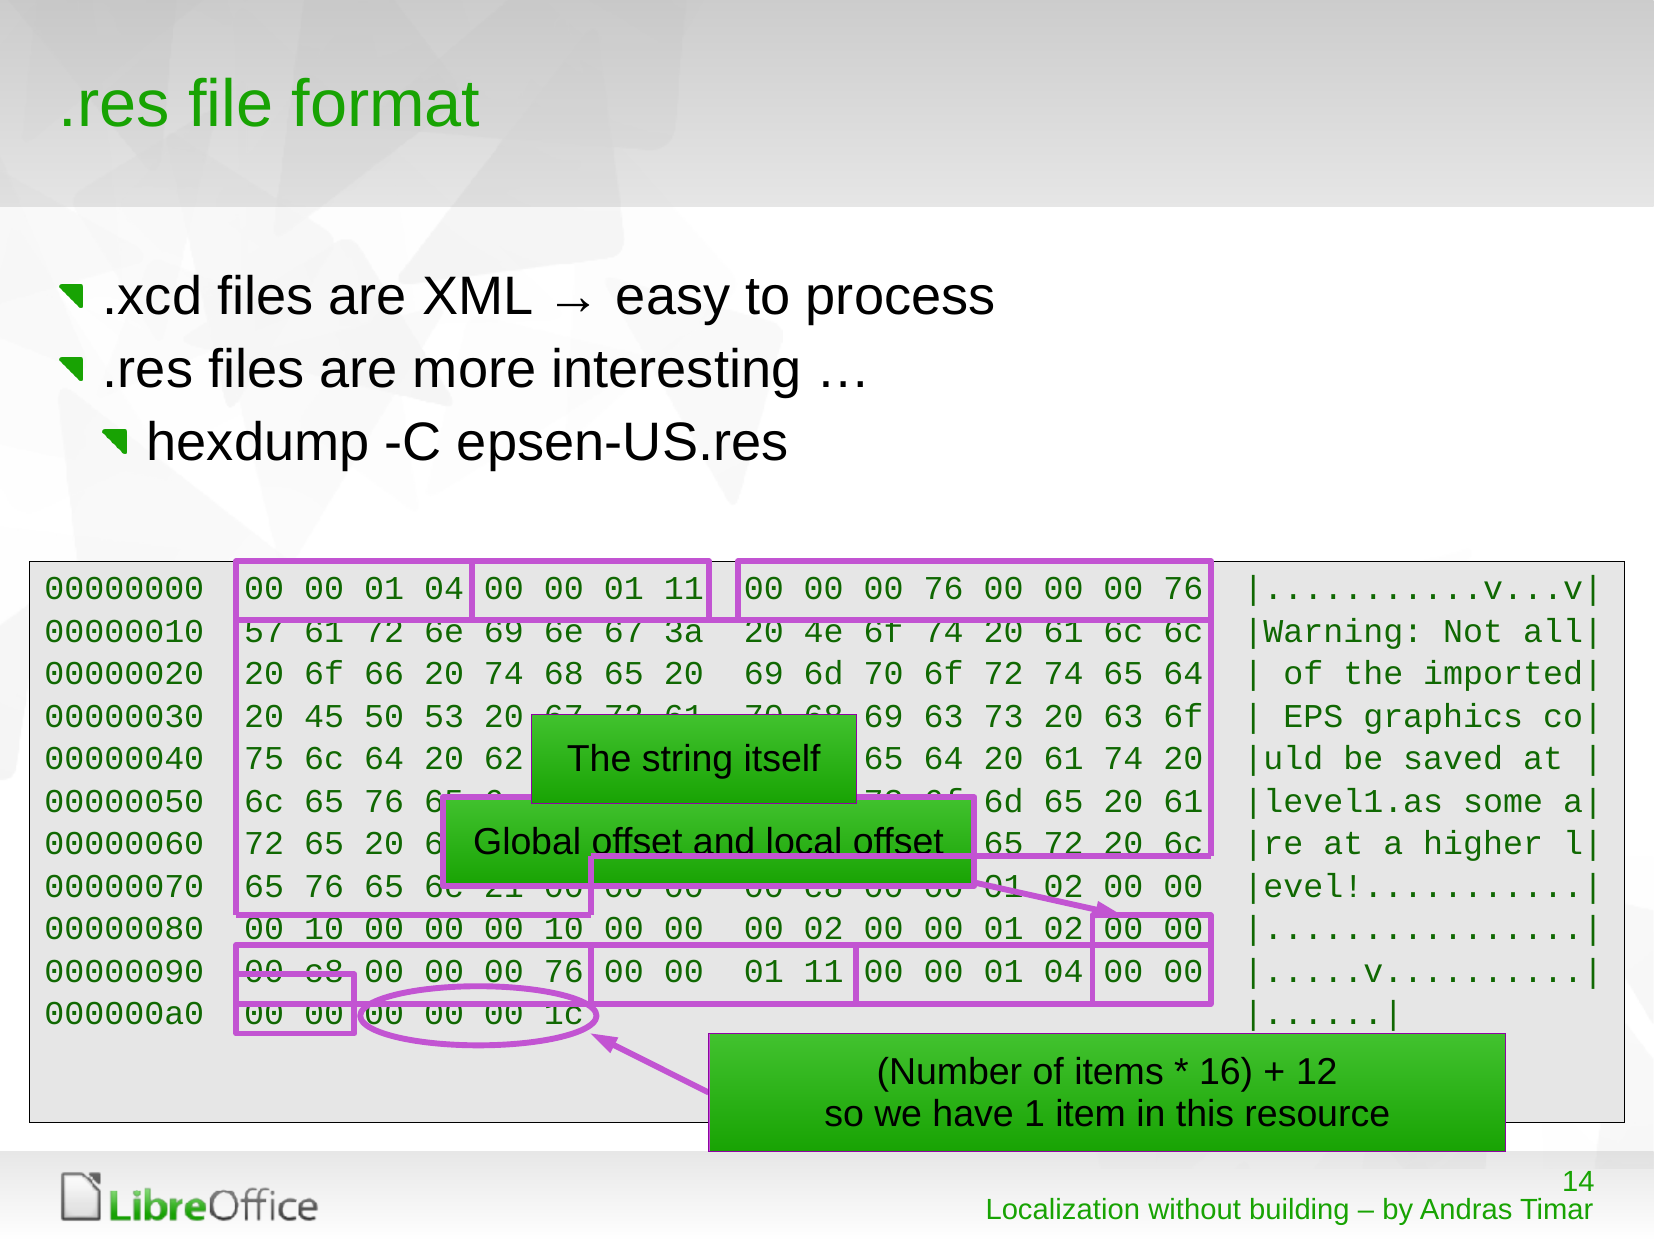

# .res file format
.xcd files are XML → easy to process
.res files are more interesting …
hexdump -C epsen-US.res
00000000 00 00 01 04 00 00 01 11 00 00 00 76 00 00 00 76 |...........v...v|
00000010 57 61 72 6e 69 6e 67 3a 20 4e 6f 74 20 61 6c 6c |Warning: Not all|
00000020 20 6f 66 20 74 68 65 20 69 6d 70 6f 72 74 65 64 | of the imported|
00000030 20 45 50 53 20 67 72 61 70 68 69 63 73 20 63 6f | EPS graphics co|
00000040 75 6c 64 20 62 65 20 73 61 76 65 64 20 61 74 20 |uld be saved at |
00000050 6c 65 76 65 6c 31 0a 61 73 20 73 6f 6d 65 20 61 |level1.as some a|
00000060 72 65 20 61 74 20 61 20 68 69 67 68 65 72 20 6c |re at a higher l|
00000070 65 76 65 6c 21 00 00 00 00 c8 00 00 01 02 00 00 |evel!...........|
00000080 00 10 00 00 00 10 00 00 00 02 00 00 01 02 00 00 |................|
00000090 00 c8 00 00 00 76 00 00 01 11 00 00 01 04 00 00 |.....v..........|
000000a0 00 00 00 00 00 1c |......|
ID
Global offset and local offset
Type: String
The string itself
Index header
Offset
Index starts here
Type: String
ID
(Number of items * 16) + 12
so we have 1 item in this resource
14
Localization without building – by Andras Timar